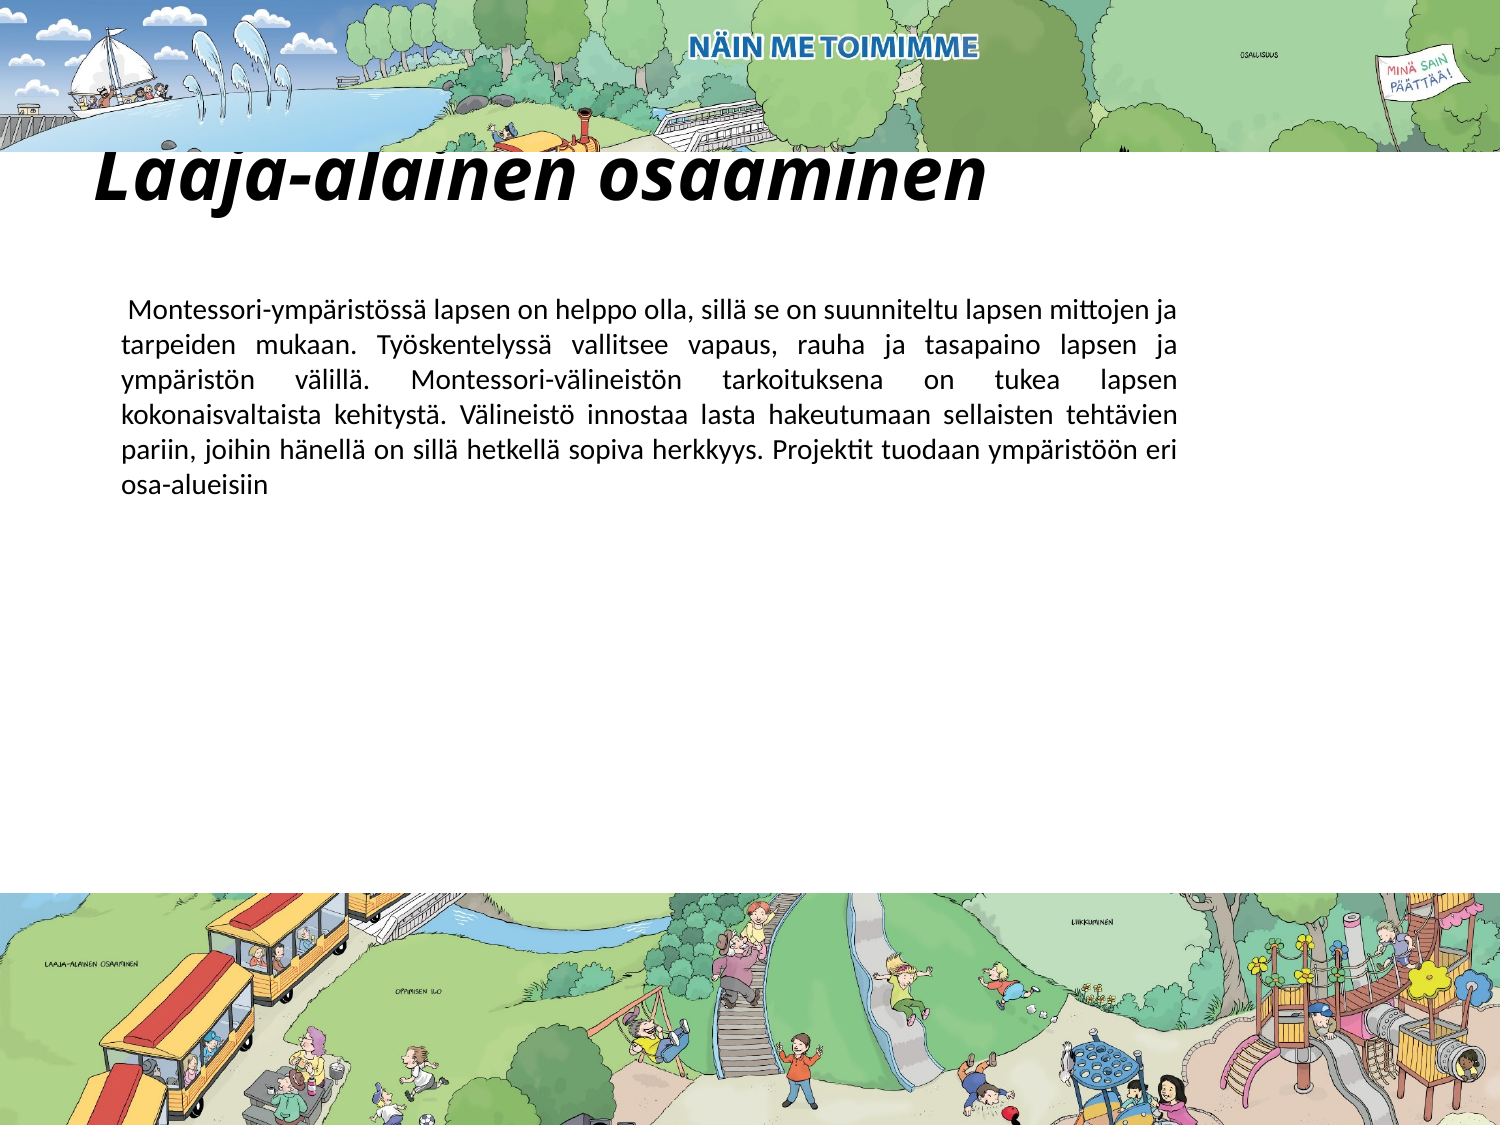

Laaja-alainen osaaminen
 Montessori-ympäristössä lapsen on helppo olla, sillä se on suunniteltu lapsen mittojen ja tarpeiden mukaan. Työskentelyssä vallitsee vapaus, rauha ja tasapaino lapsen ja ympäristön välillä. Montessori-välineistön tarkoituksena on tukea lapsen kokonaisvaltaista kehitystä. Välineistö innostaa lasta hakeutumaan sellaisten tehtävien pariin, joihin hänellä on sillä hetkellä sopiva herkkyys. Projektit tuodaan ympäristöön eri osa-alueisiin